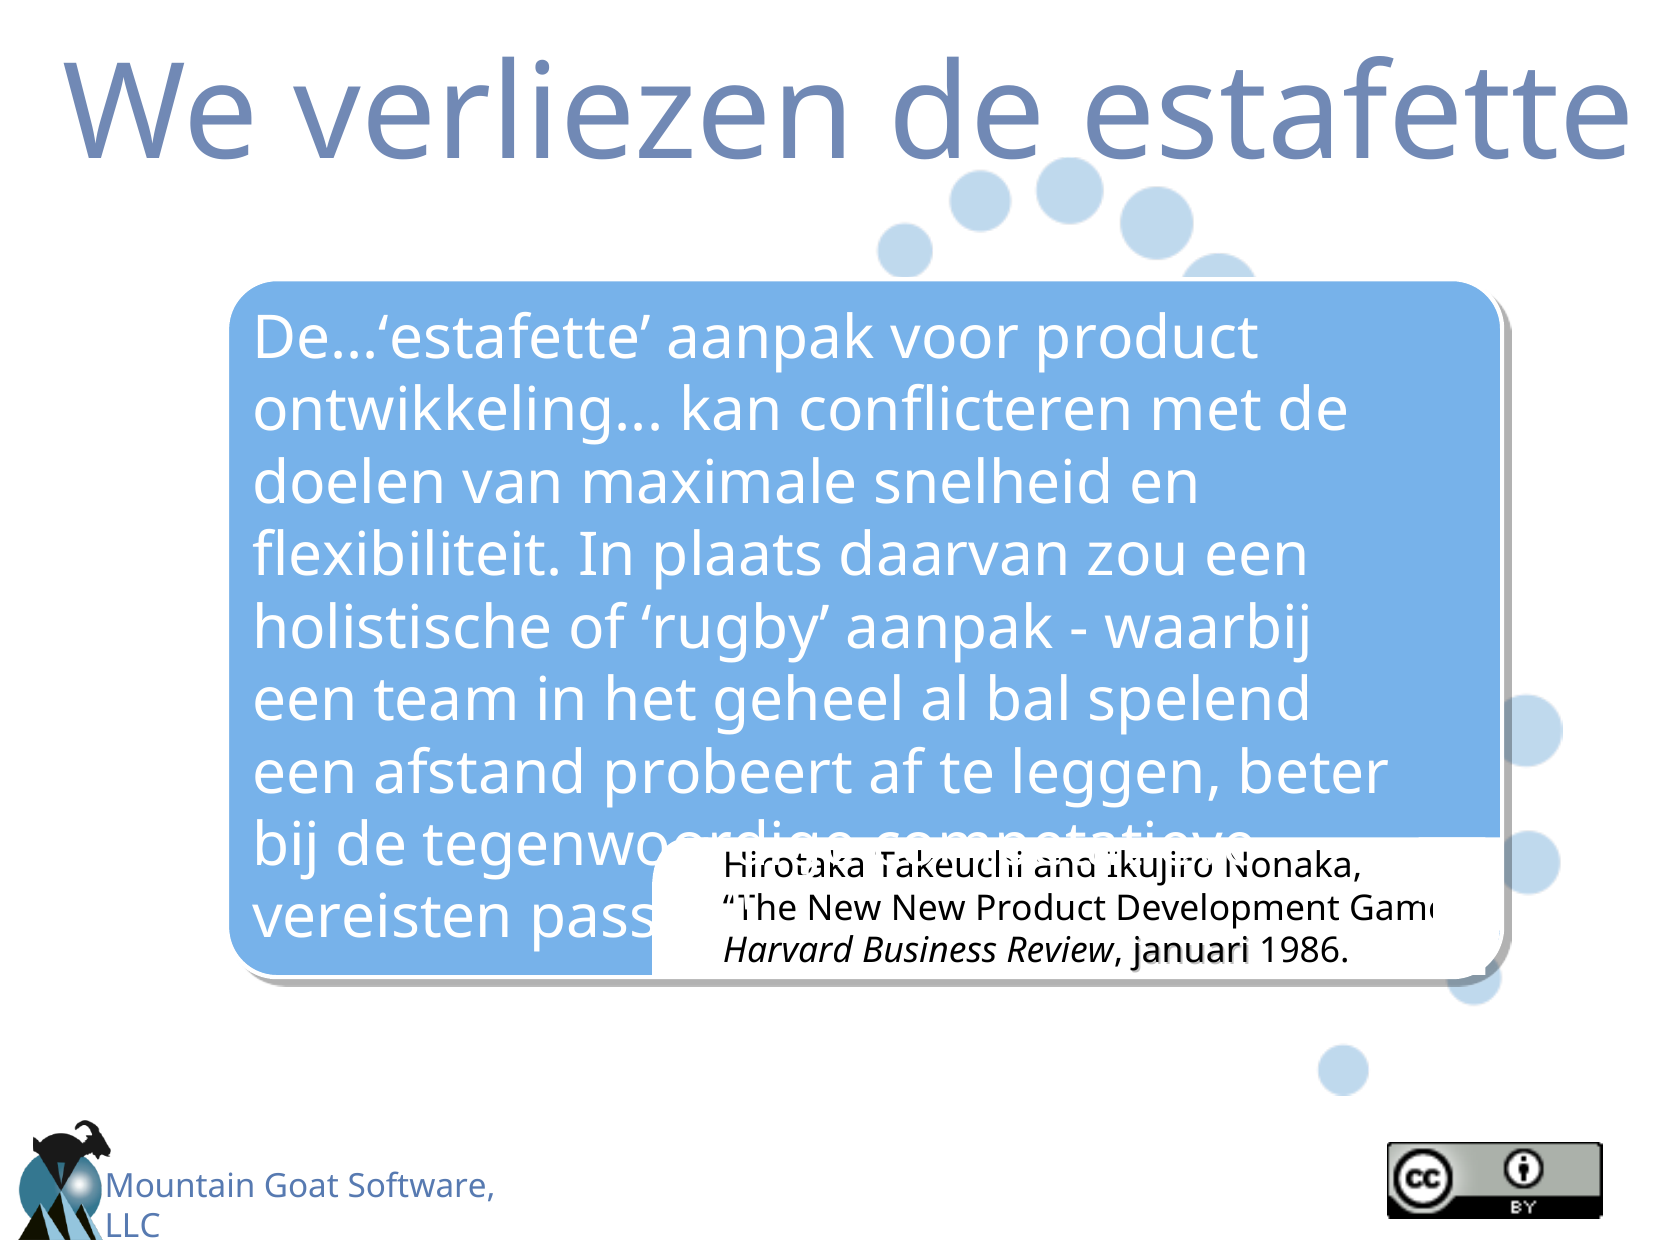

# We verliezen de estafette
De...‘estafette’ aanpak voor product ontwikkeling... kan conflicteren met de doelen van maximale snelheid en flexibiliteit. In plaats daarvan zou een holistische of ‘rugby’ aanpak - waarbij een team in het geheel al bal spelend een afstand probeert af te leggen, beter bij de tegenwoordige competatieve vereisten passen"
Hirotaka Takeuchi and Ikujiro Nonaka,
“The New New Product Development Game”, Harvard Business Review, januari 1986.